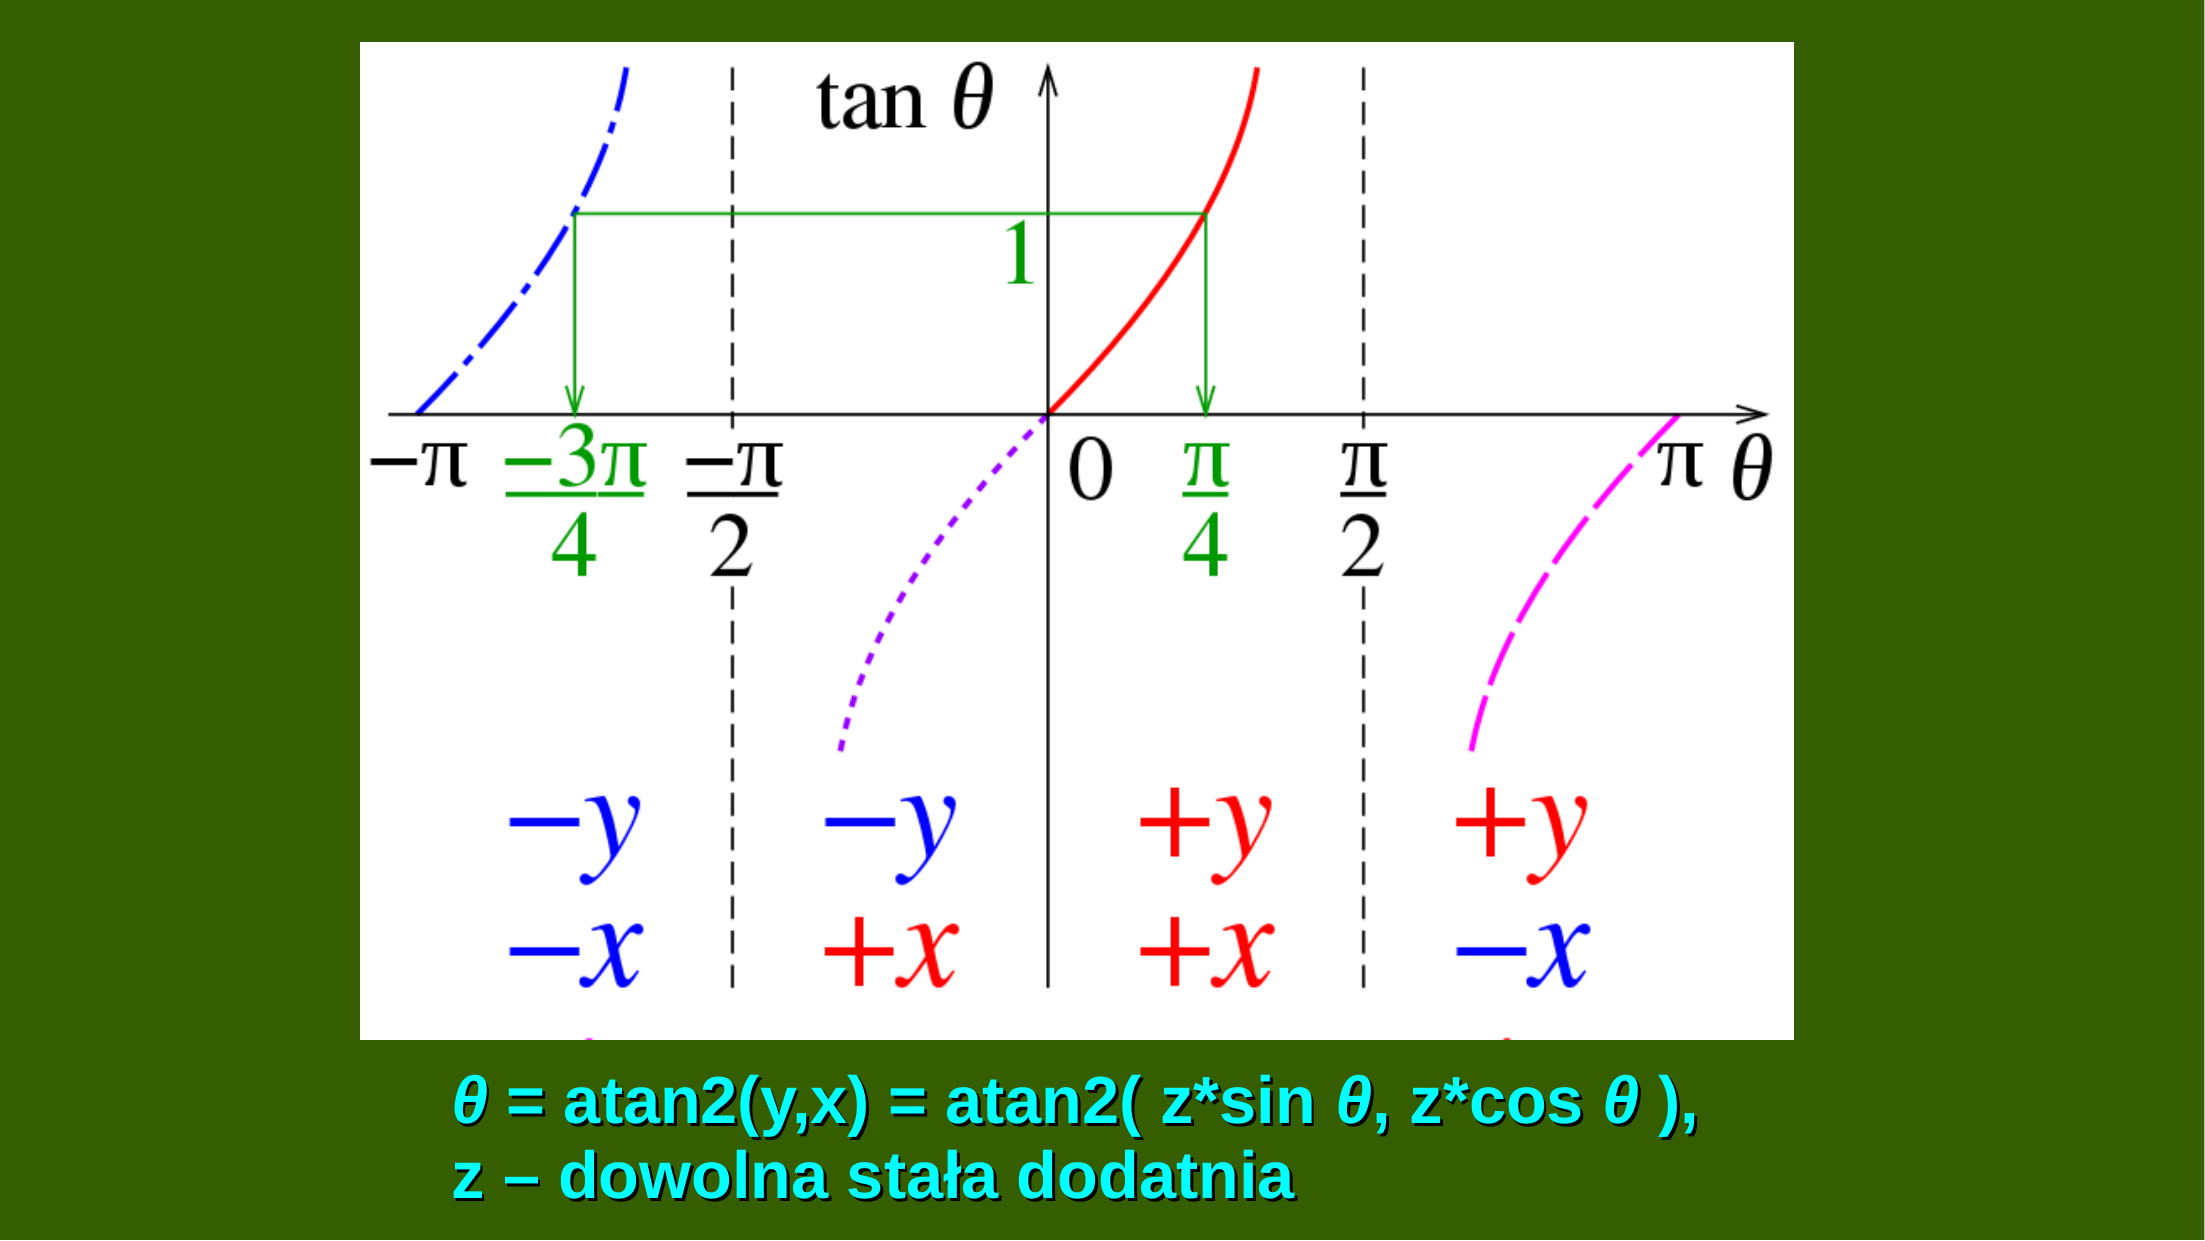

θ = atan2(y,x) = atan2( z*sin θ, z*cos θ ),
z – dowolna stała dodatnia